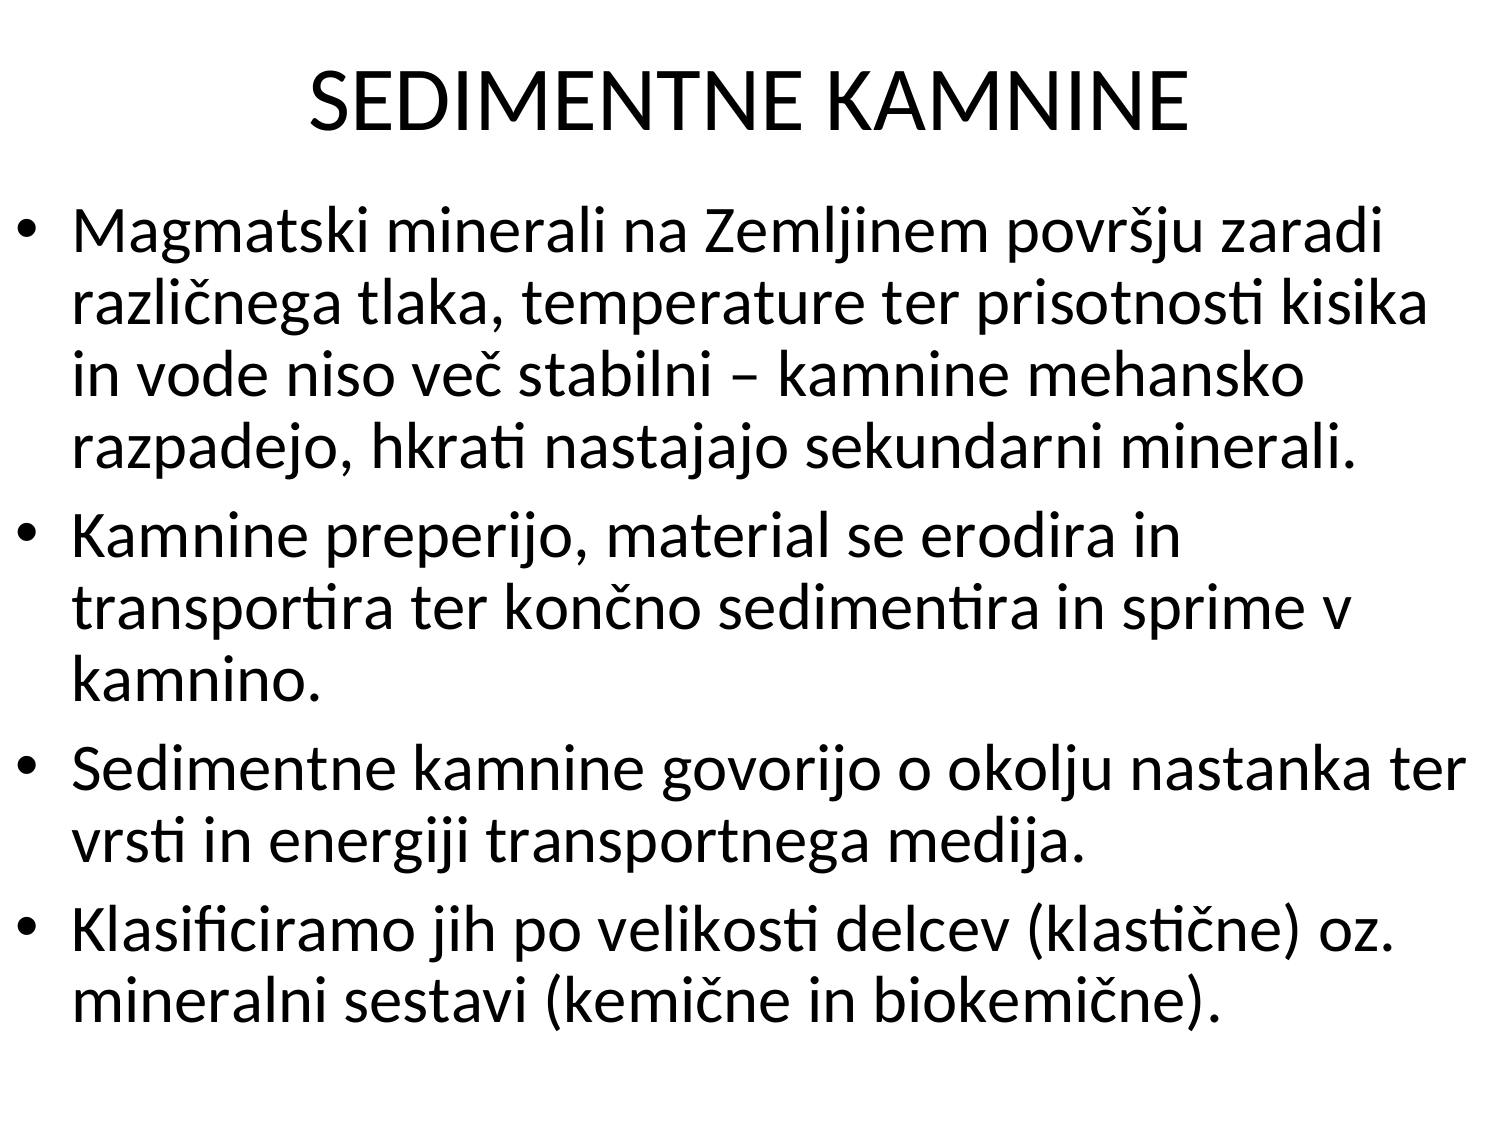

# SEDIMENTNE KAMNINE
Magmatski minerali na Zemljinem površju zaradi različnega tlaka, temperature ter prisotnosti kisika in vode niso več stabilni – kamnine mehansko razpadejo, hkrati nastajajo sekundarni minerali.
Kamnine preperijo, material se erodira in transportira ter končno sedimentira in sprime v kamnino.
Sedimentne kamnine govorijo o okolju nastanka ter vrsti in energiji transportnega medija.
Klasificiramo jih po velikosti delcev (klastične) oz. mineralni sestavi (kemične in biokemične).